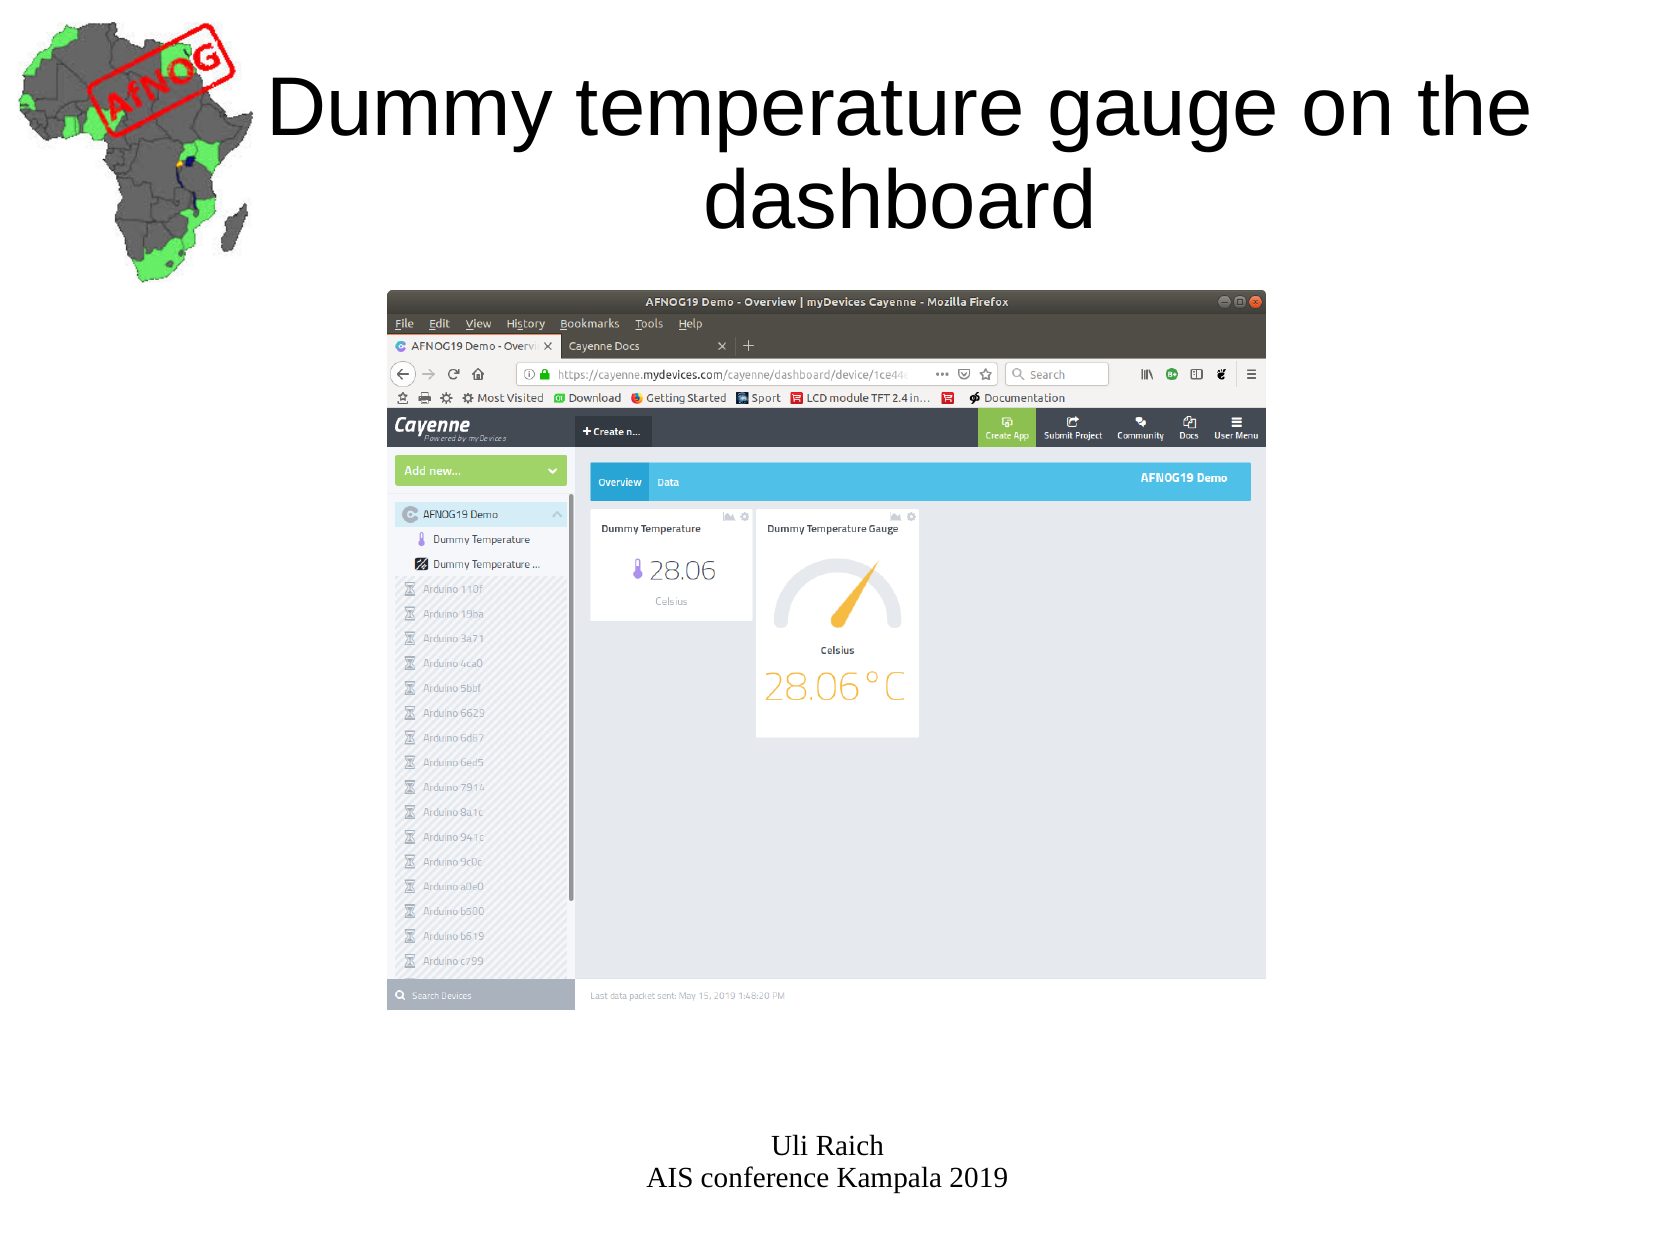

# Dummy temperature gauge on the dashboard